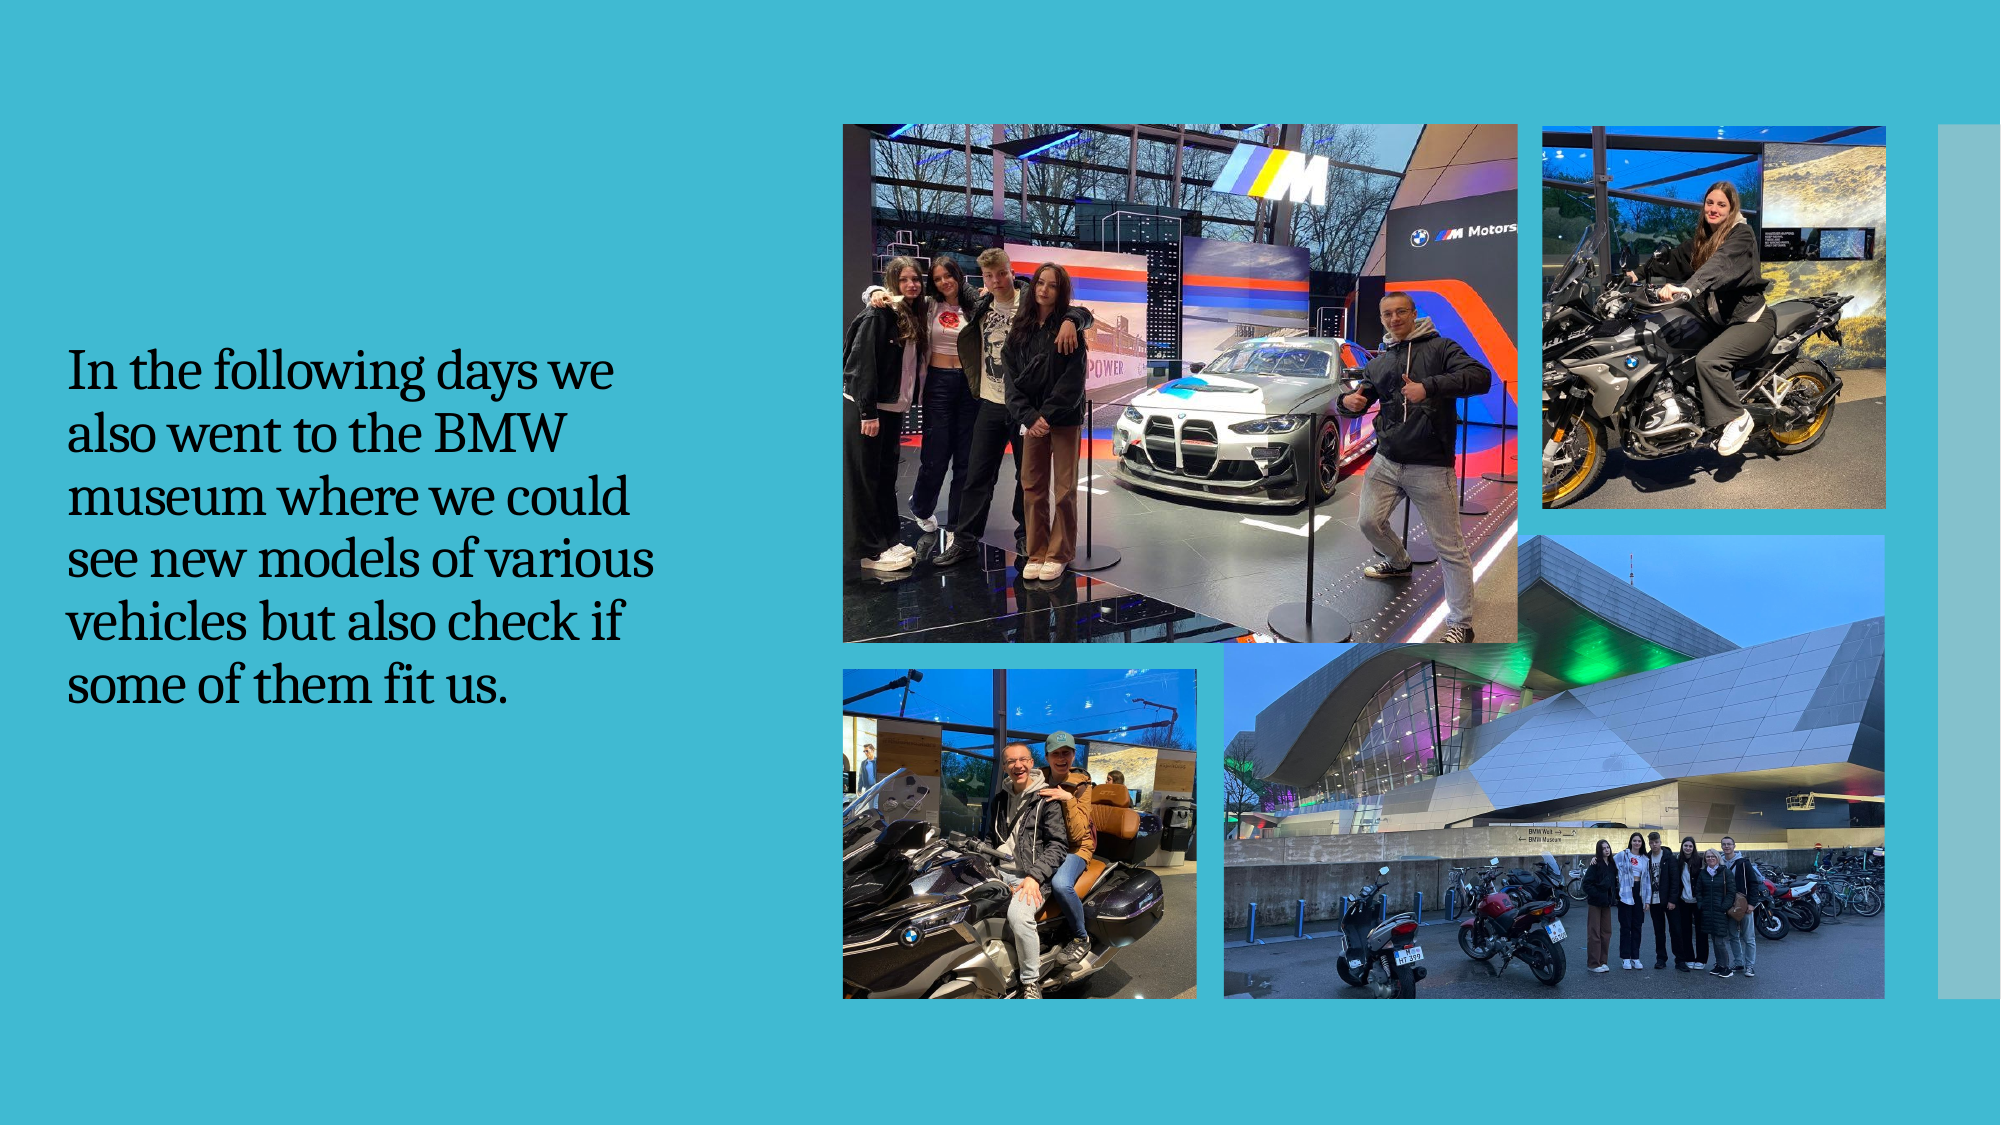

# In the following days we also went to the BMW museum where we could see new models of various vehicles but also check if some of them fit us.